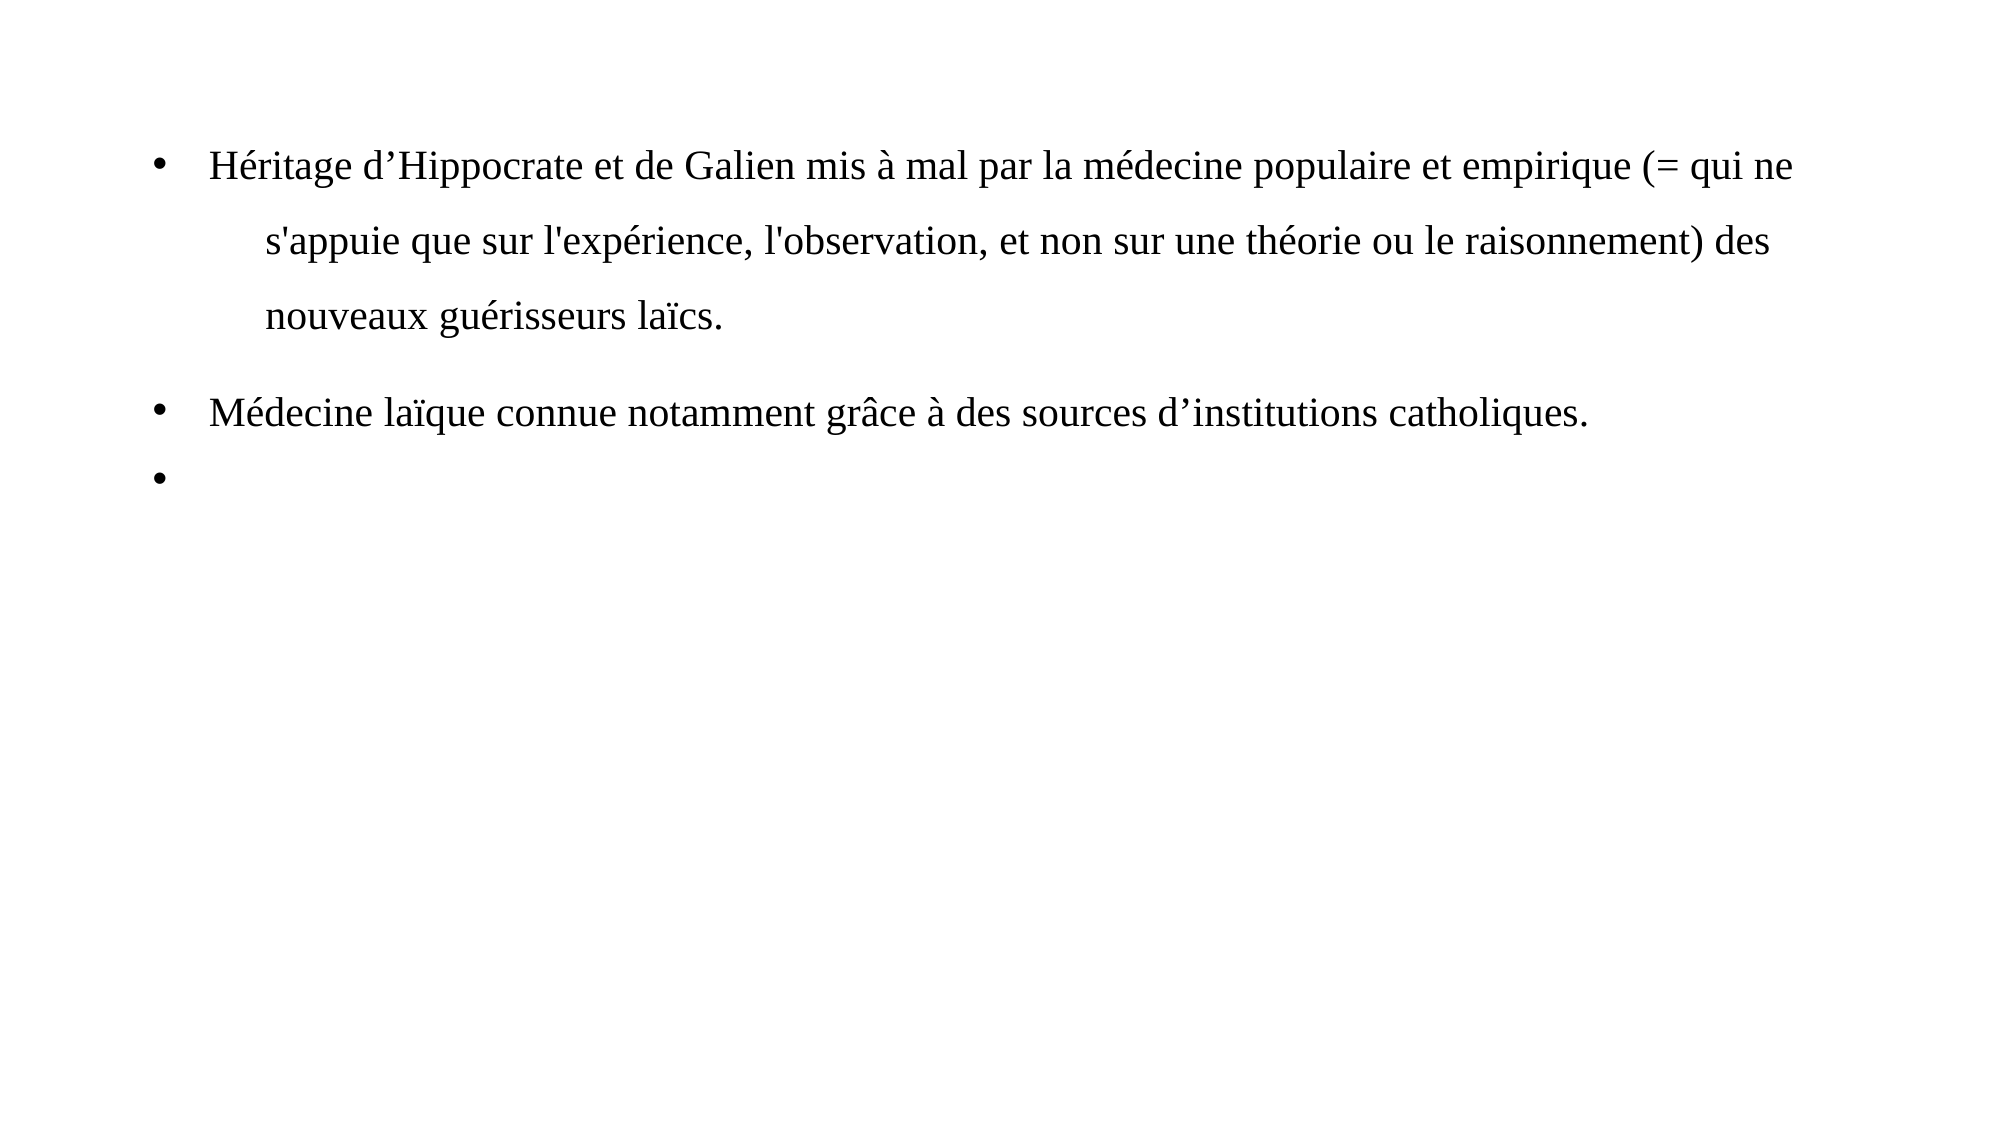

# Héritage d’Hippocrate et de Galien mis à mal par la médecine populaire et empirique (= qui ne s'appuie que sur l'expérience, l'observation, et non sur une théorie ou le raisonnement) des nouveaux guérisseurs laïcs.
Médecine laïque connue notamment grâce à des sources d’institutions catholiques.